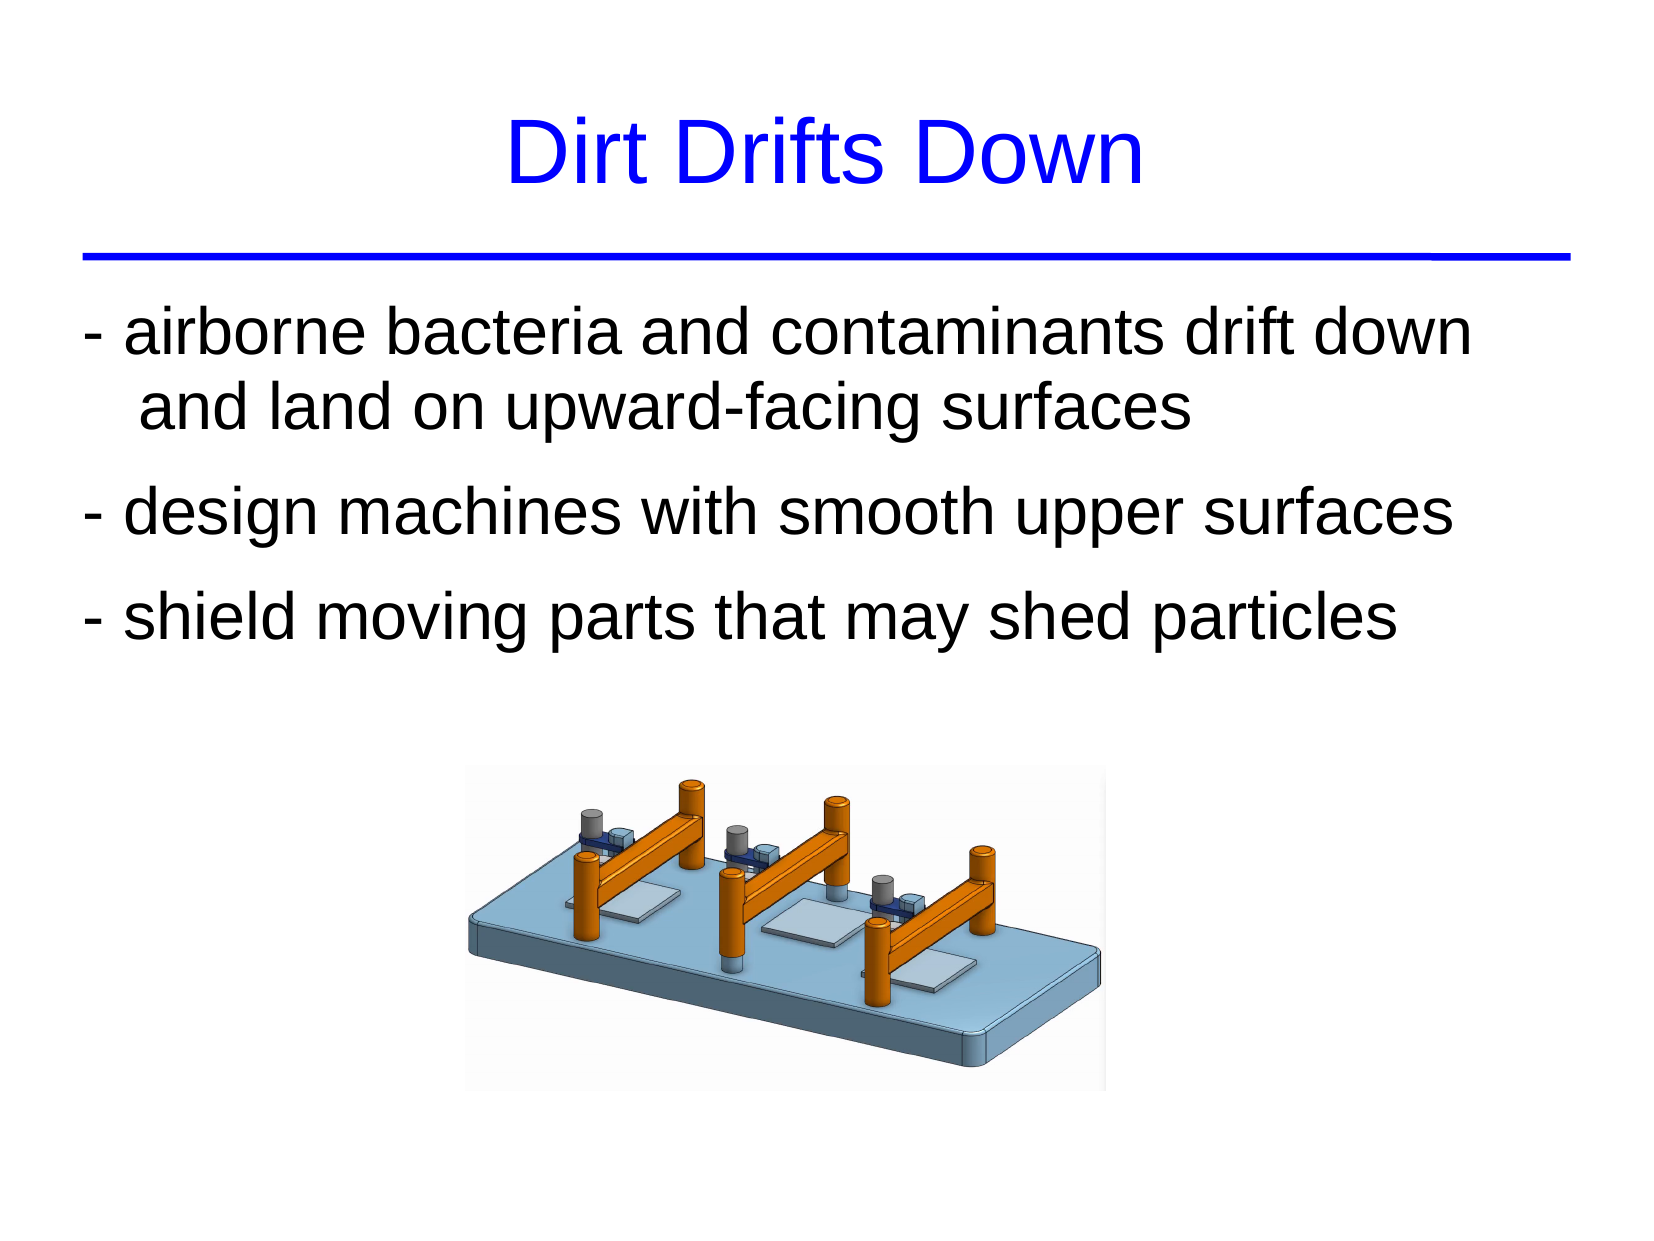

# Dirt Drifts Down
- airborne bacteria and contaminants drift down and land on upward-facing surfaces
- design machines with smooth upper surfaces
- shield moving parts that may shed particles